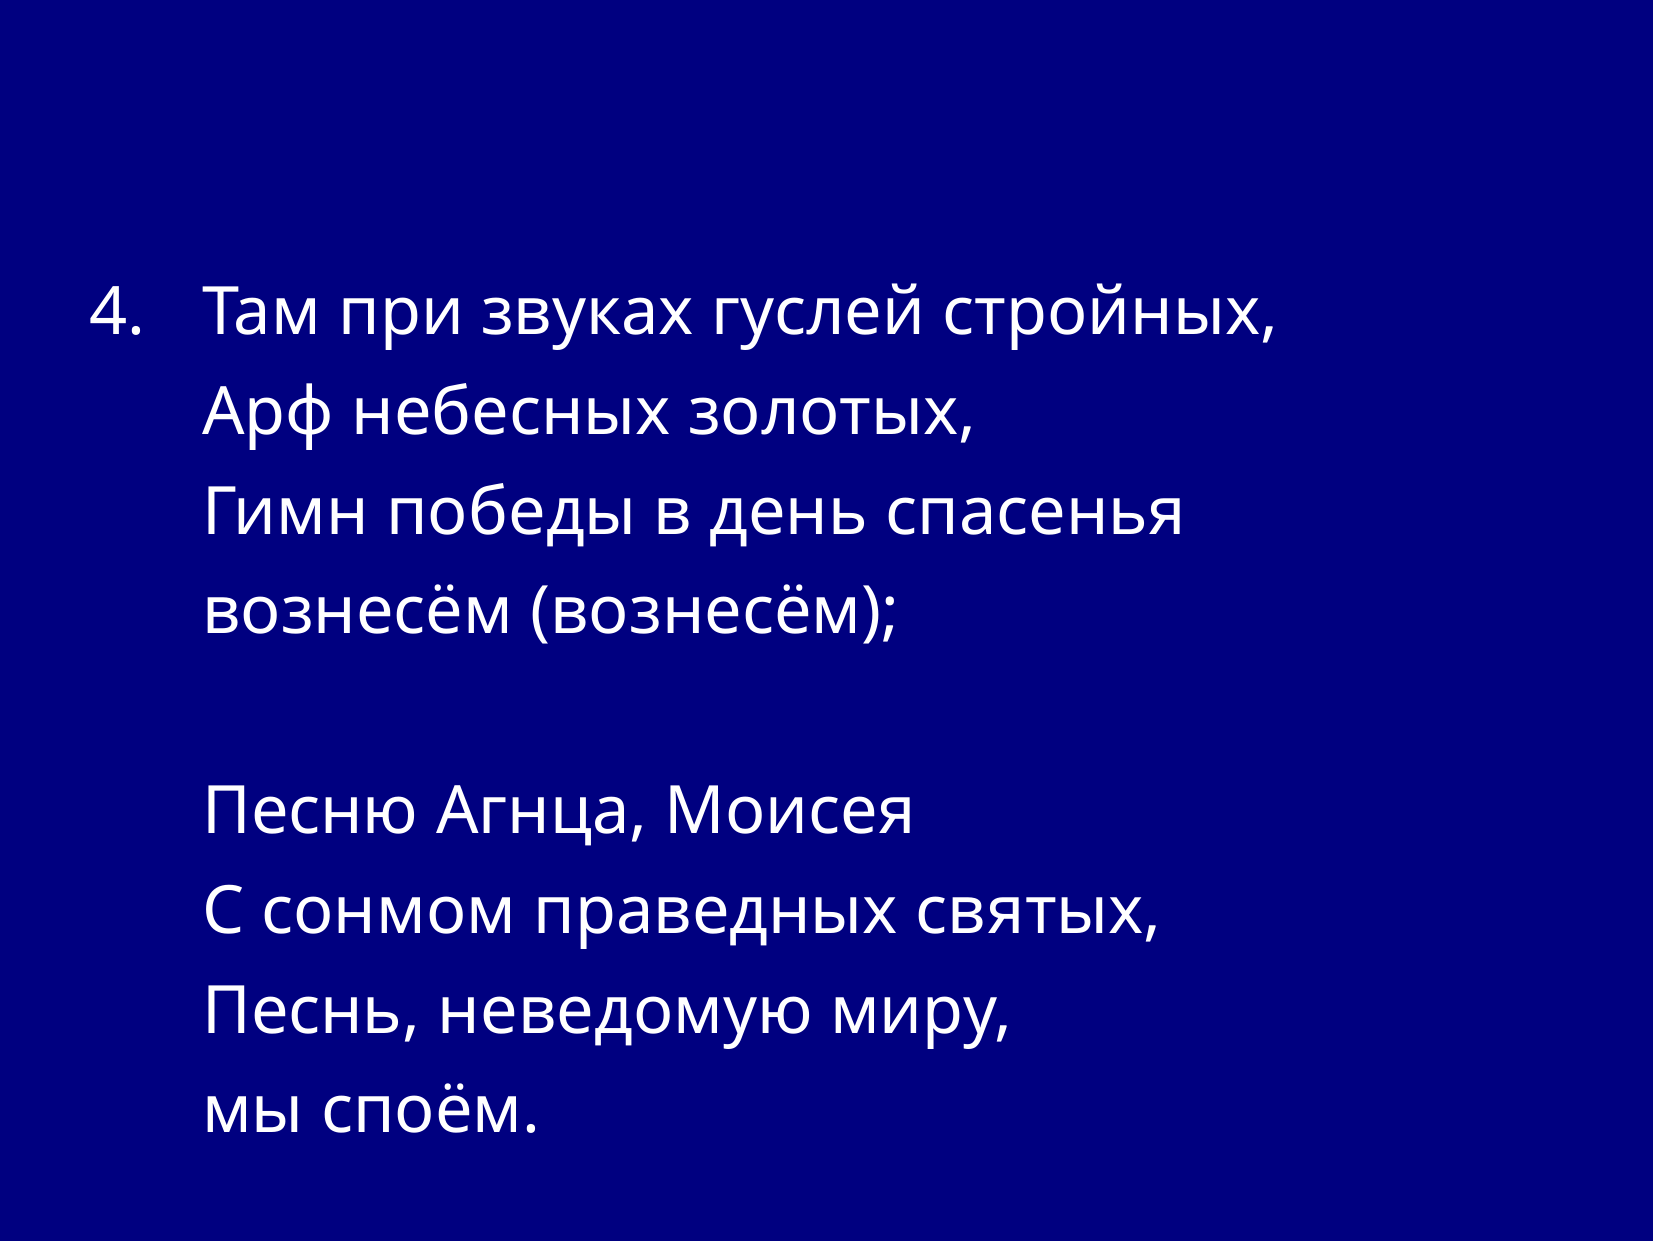

4.	Там при звуках гуслей стройных,
	Арф небесных золотых,
	Гимн победы в день спасенья
	вознесём (вознесём);
	Песню Агнца, Моисея
	С сонмом праведных святых,
	Песнь, неведомую миру,
	мы споём.